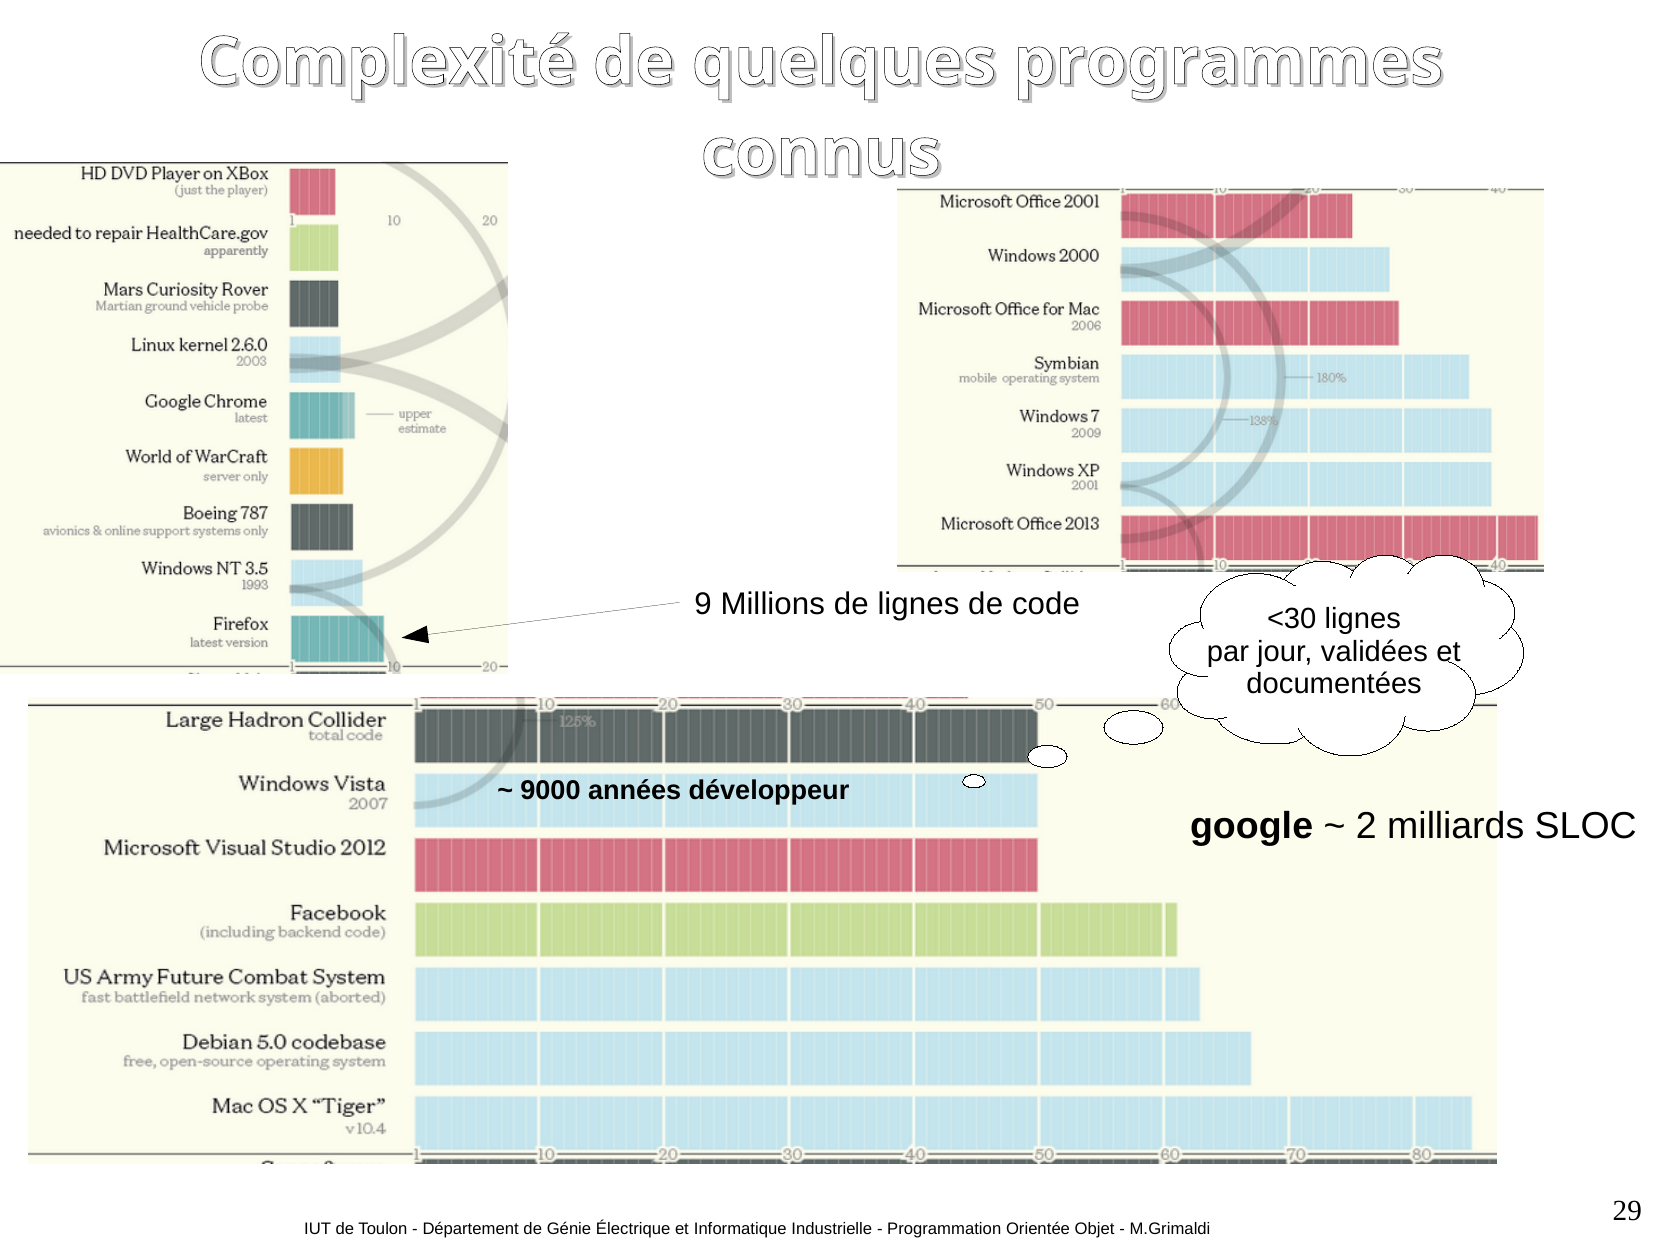

# Complexité de quelques programmes connus
<30 lignes
par jour, validées et
documentées
9 Millions de lignes de code
~ 9000 années développeur
google ~ 2 milliards SLOC
Vous avez déjà fait, vous même, un programme complexe ?
De combien de lignes de code environ ?
100 lignes, 1000 lignes, 10000 lignes ?